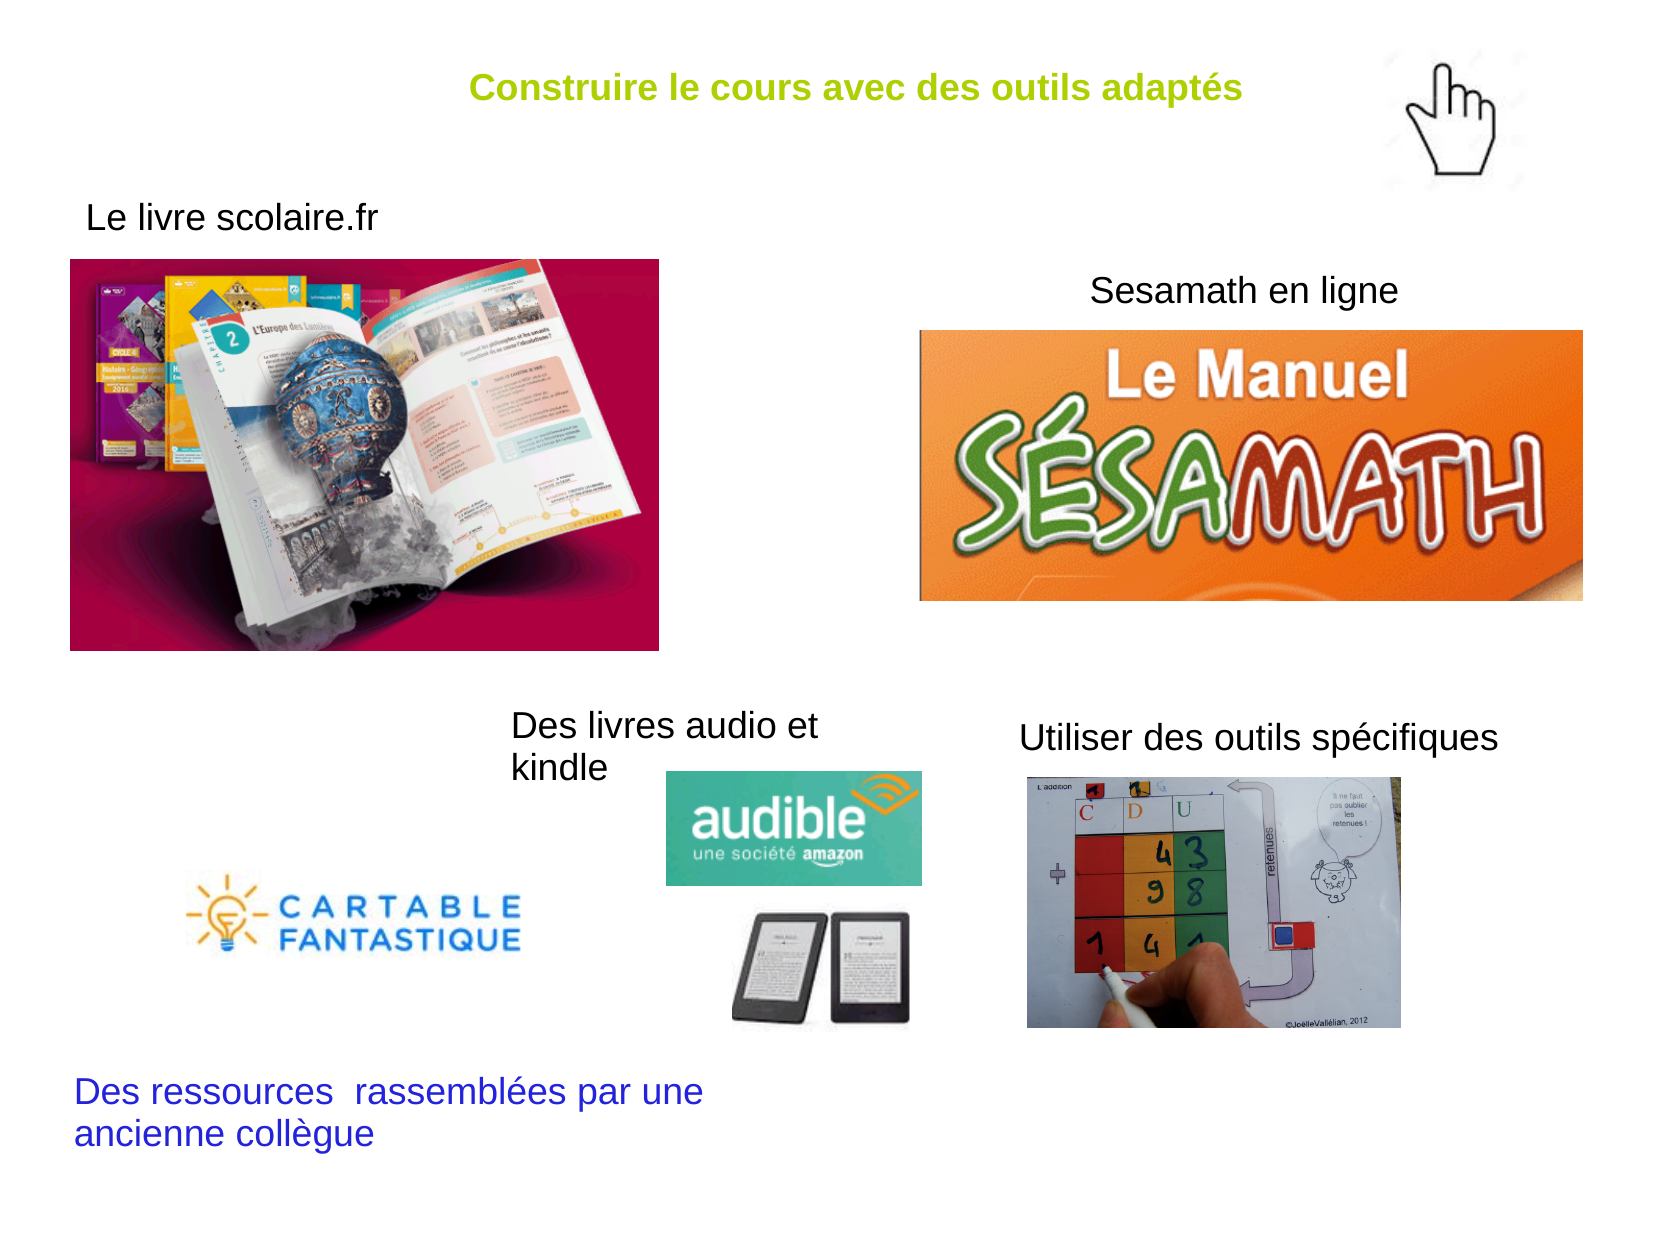

Construire le cours avec des outils adaptés
Le livre scolaire.fr
Sesamath en ligne
Des livres audio et kindle
Utiliser des outils spécifiques
Des ressources rassemblées par une ancienne collègue